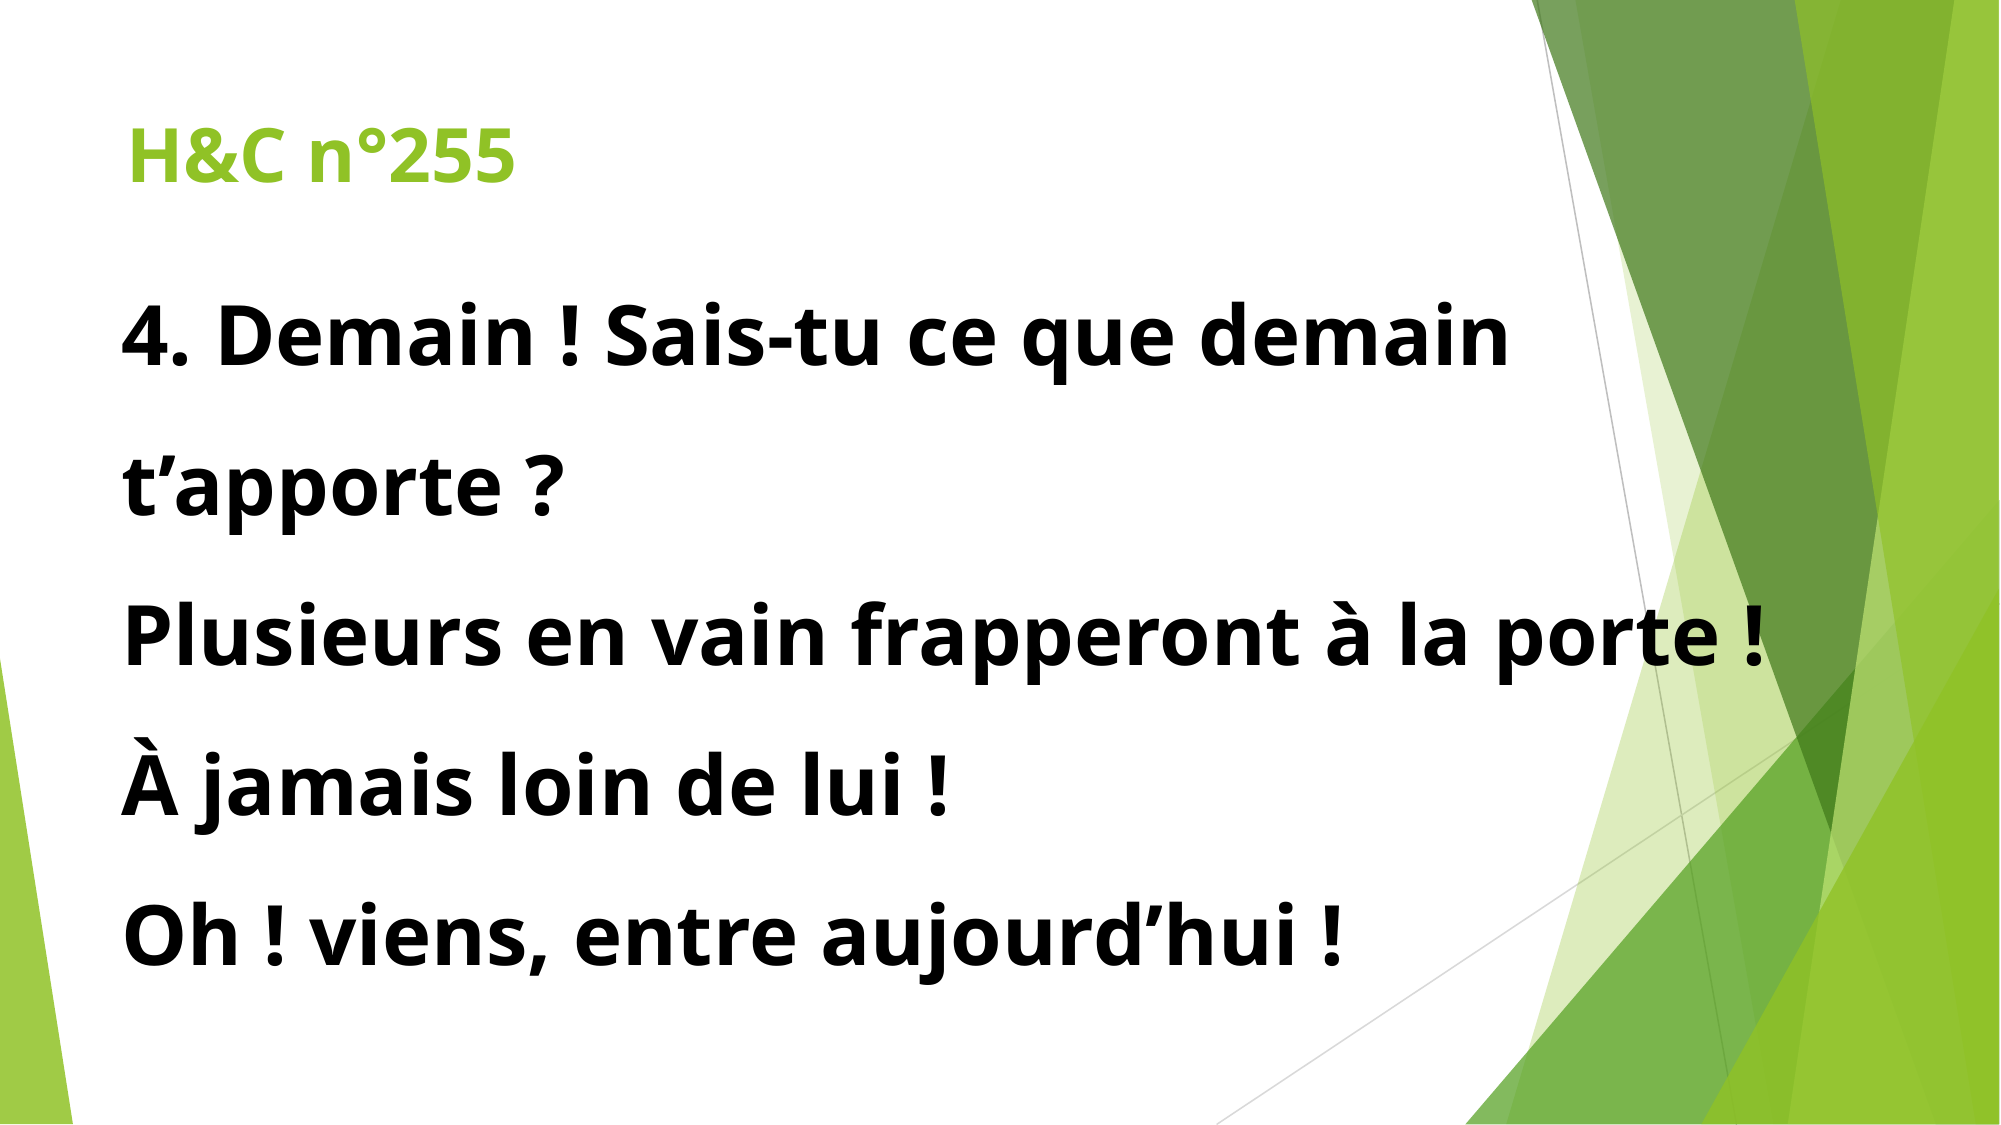

H&C n°255
4. Demain ! Sais-tu ce que demain t’apporte ?
Plusieurs en vain frapperont à la porte !
À jamais loin de lui !
Oh ! viens, entre aujourd’hui !